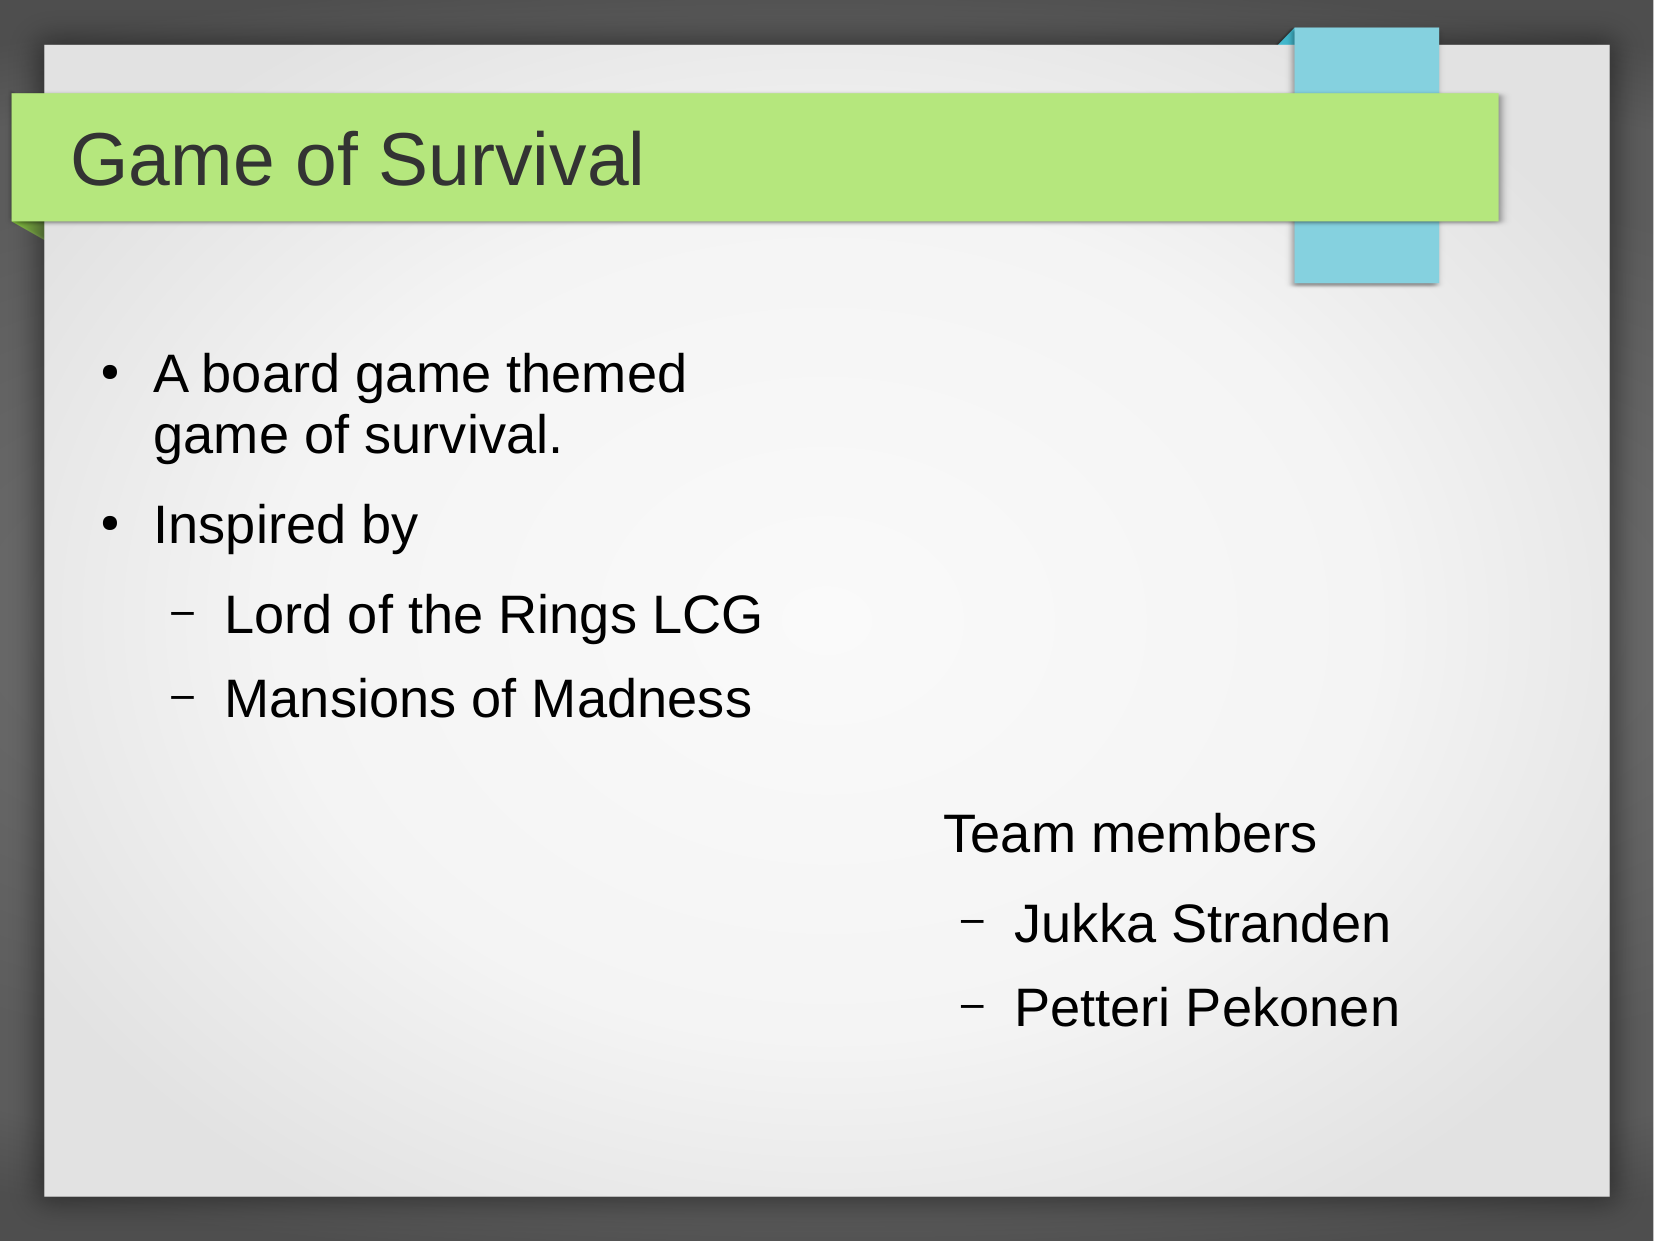

# Game of Survival
A board game themed game of survival.
Inspired by
Lord of the Rings LCG
Mansions of Madness
Team members
Jukka Stranden
Petteri Pekonen